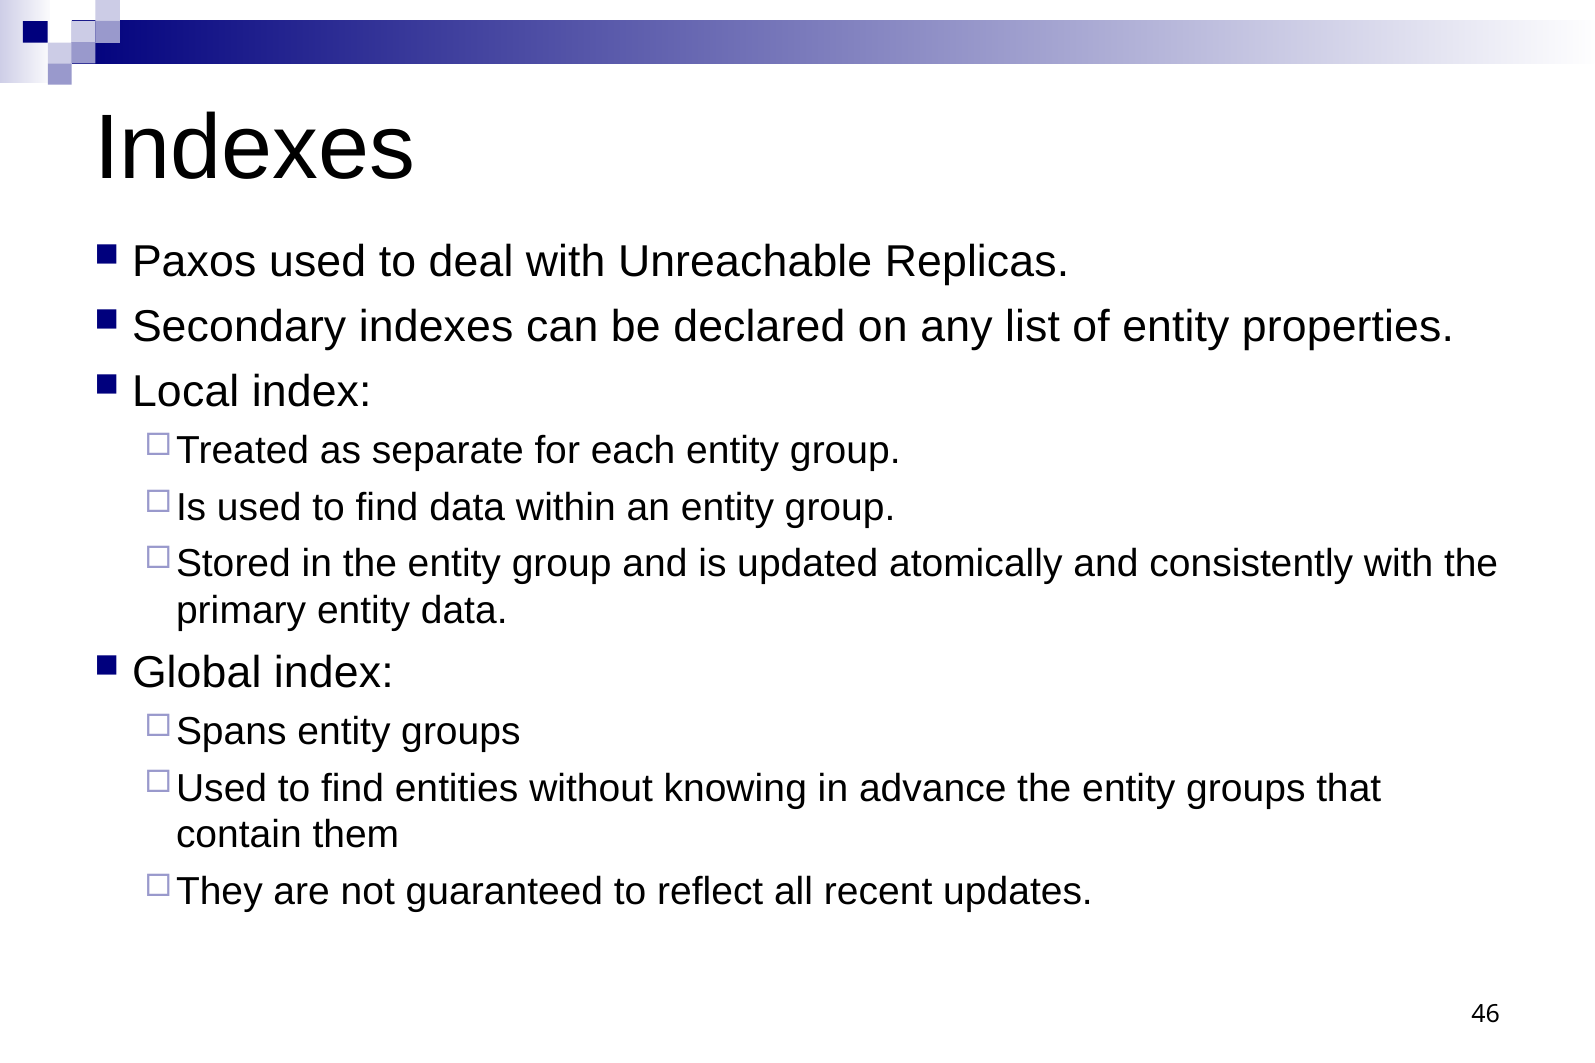

# Indexes
Paxos used to deal with Unreachable Replicas.
Secondary indexes can be declared on any list of entity properties.
Local index:
Treated as separate for each entity group.
Is used to find data within an entity group.
Stored in the entity group and is updated atomically and consistently with the primary entity data.
Global index:
Spans entity groups
Used to find entities without knowing in advance the entity groups that contain them
They are not guaranteed to reflect all recent updates.
46